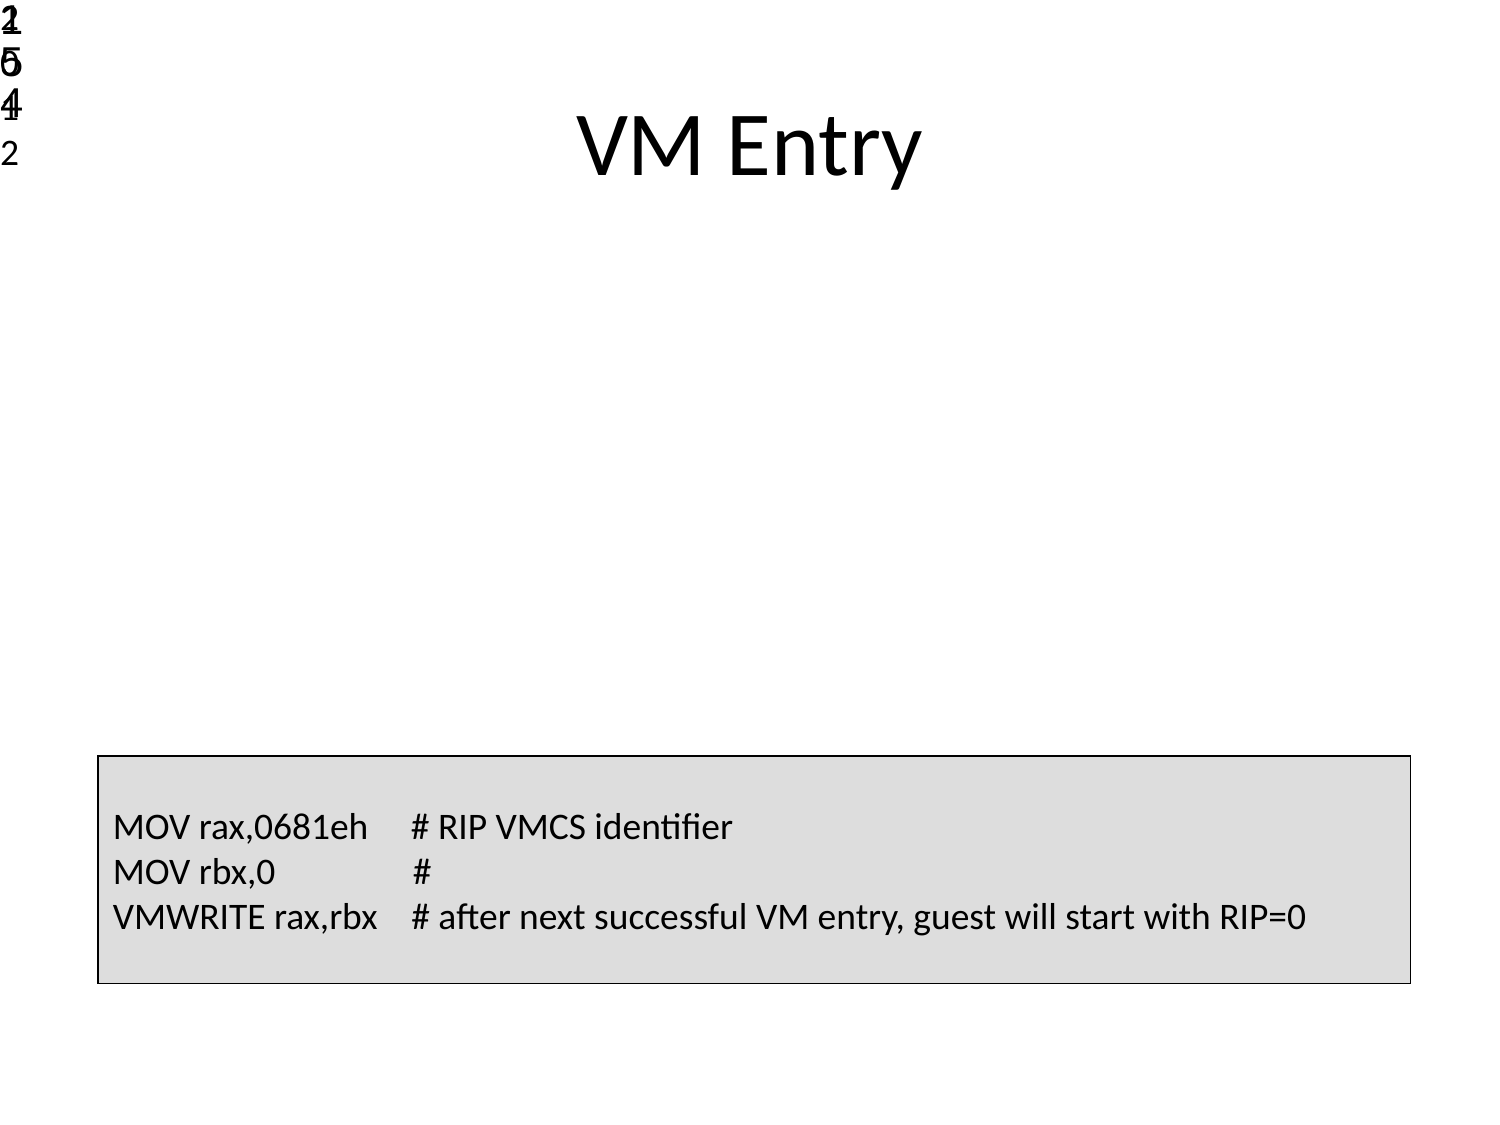

2012
# VM Entry
MOV rax,0681eh # RIP VMCS identifier
MOV rbx,0 		#
VMWRITE rax,rbx # after next successful VM entry, guest will start with RIP=0